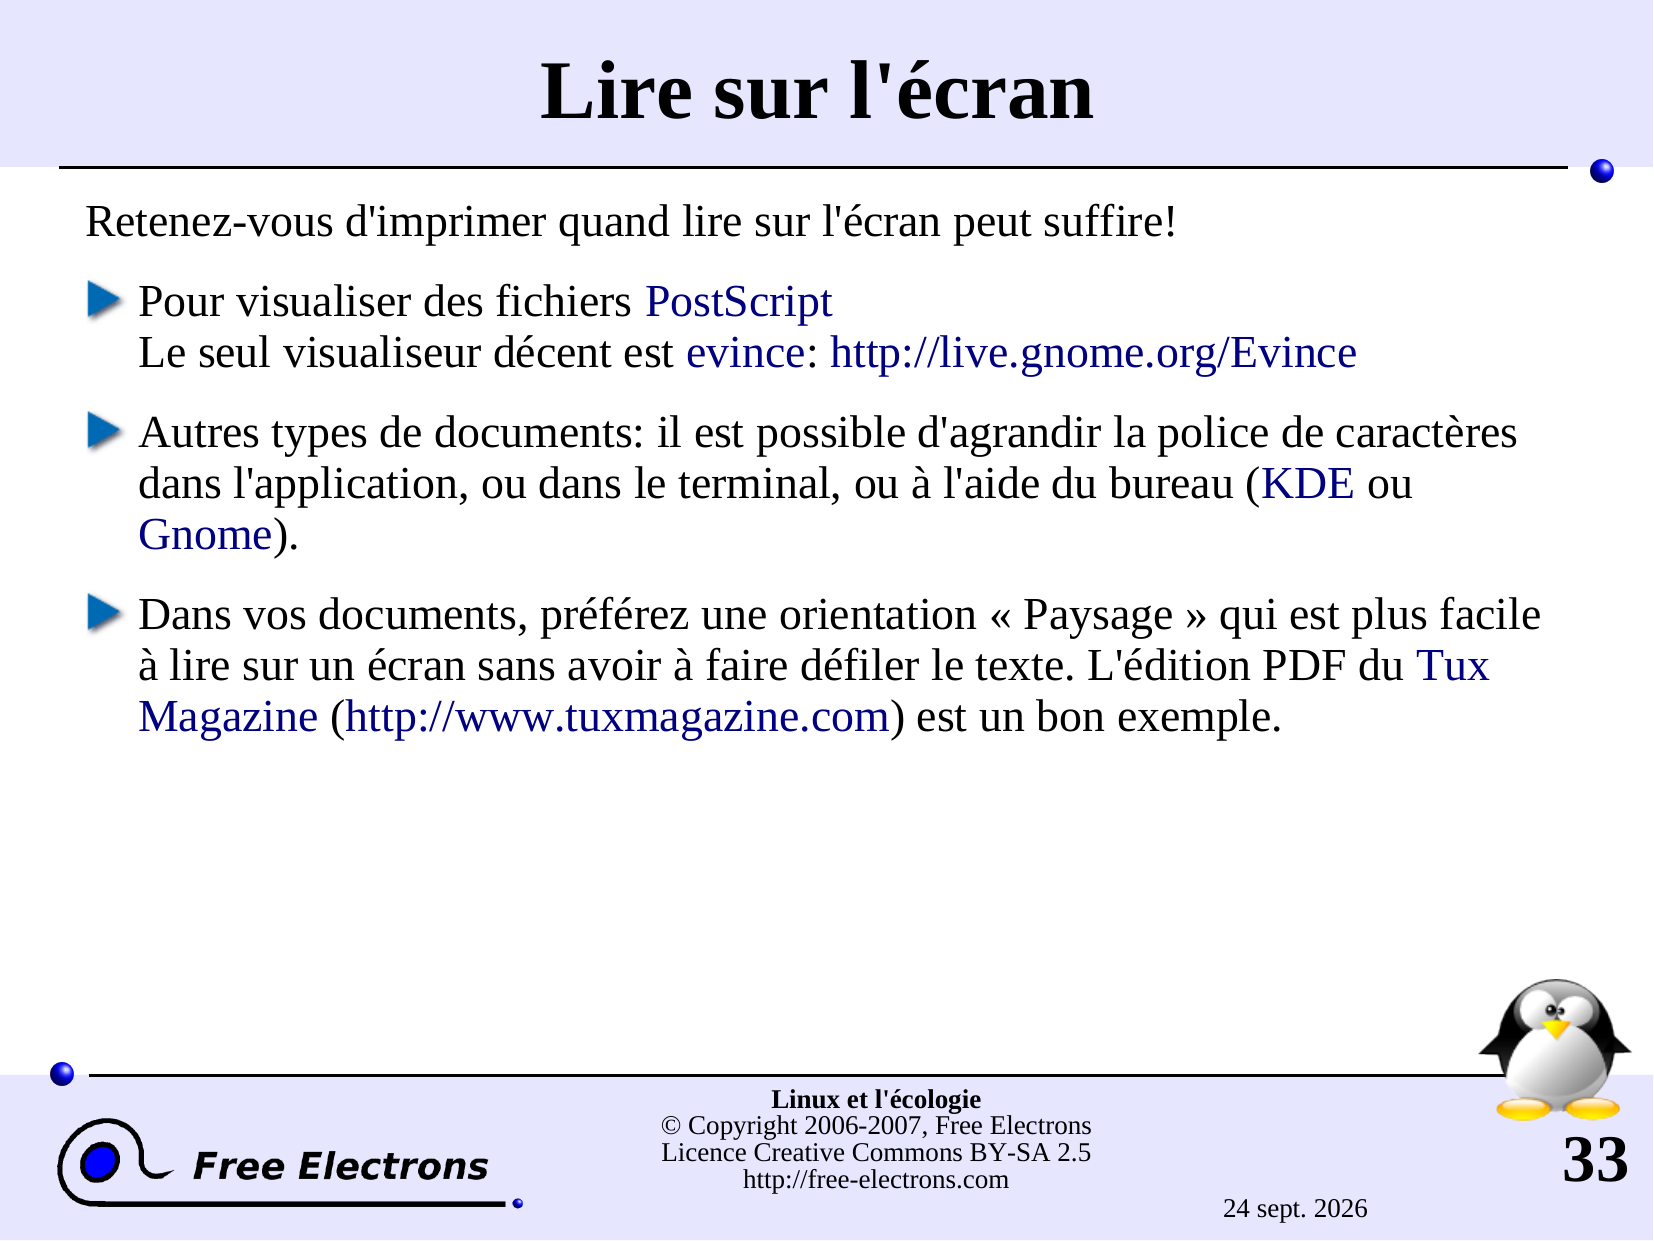

# Lire sur l'écran
Retenez-vous d'imprimer quand lire sur l'écran peut suffire!
Pour visualiser des fichiers PostScript
Le seul visualiseur décent est evince: http://live.gnome.org/Evince
Autres types de documents: il est possible d'agrandir la police de caractères dans l'application, ou dans le terminal, ou à l'aide du bureau (KDE ou Gnome).
Dans vos documents, préférez une orientation « Paysage » qui est plus facile à lire sur un écran sans avoir à faire défiler le texte. L'édition PDF du Tux Magazine (http://www.tuxmagazine.com) est un bon exemple.